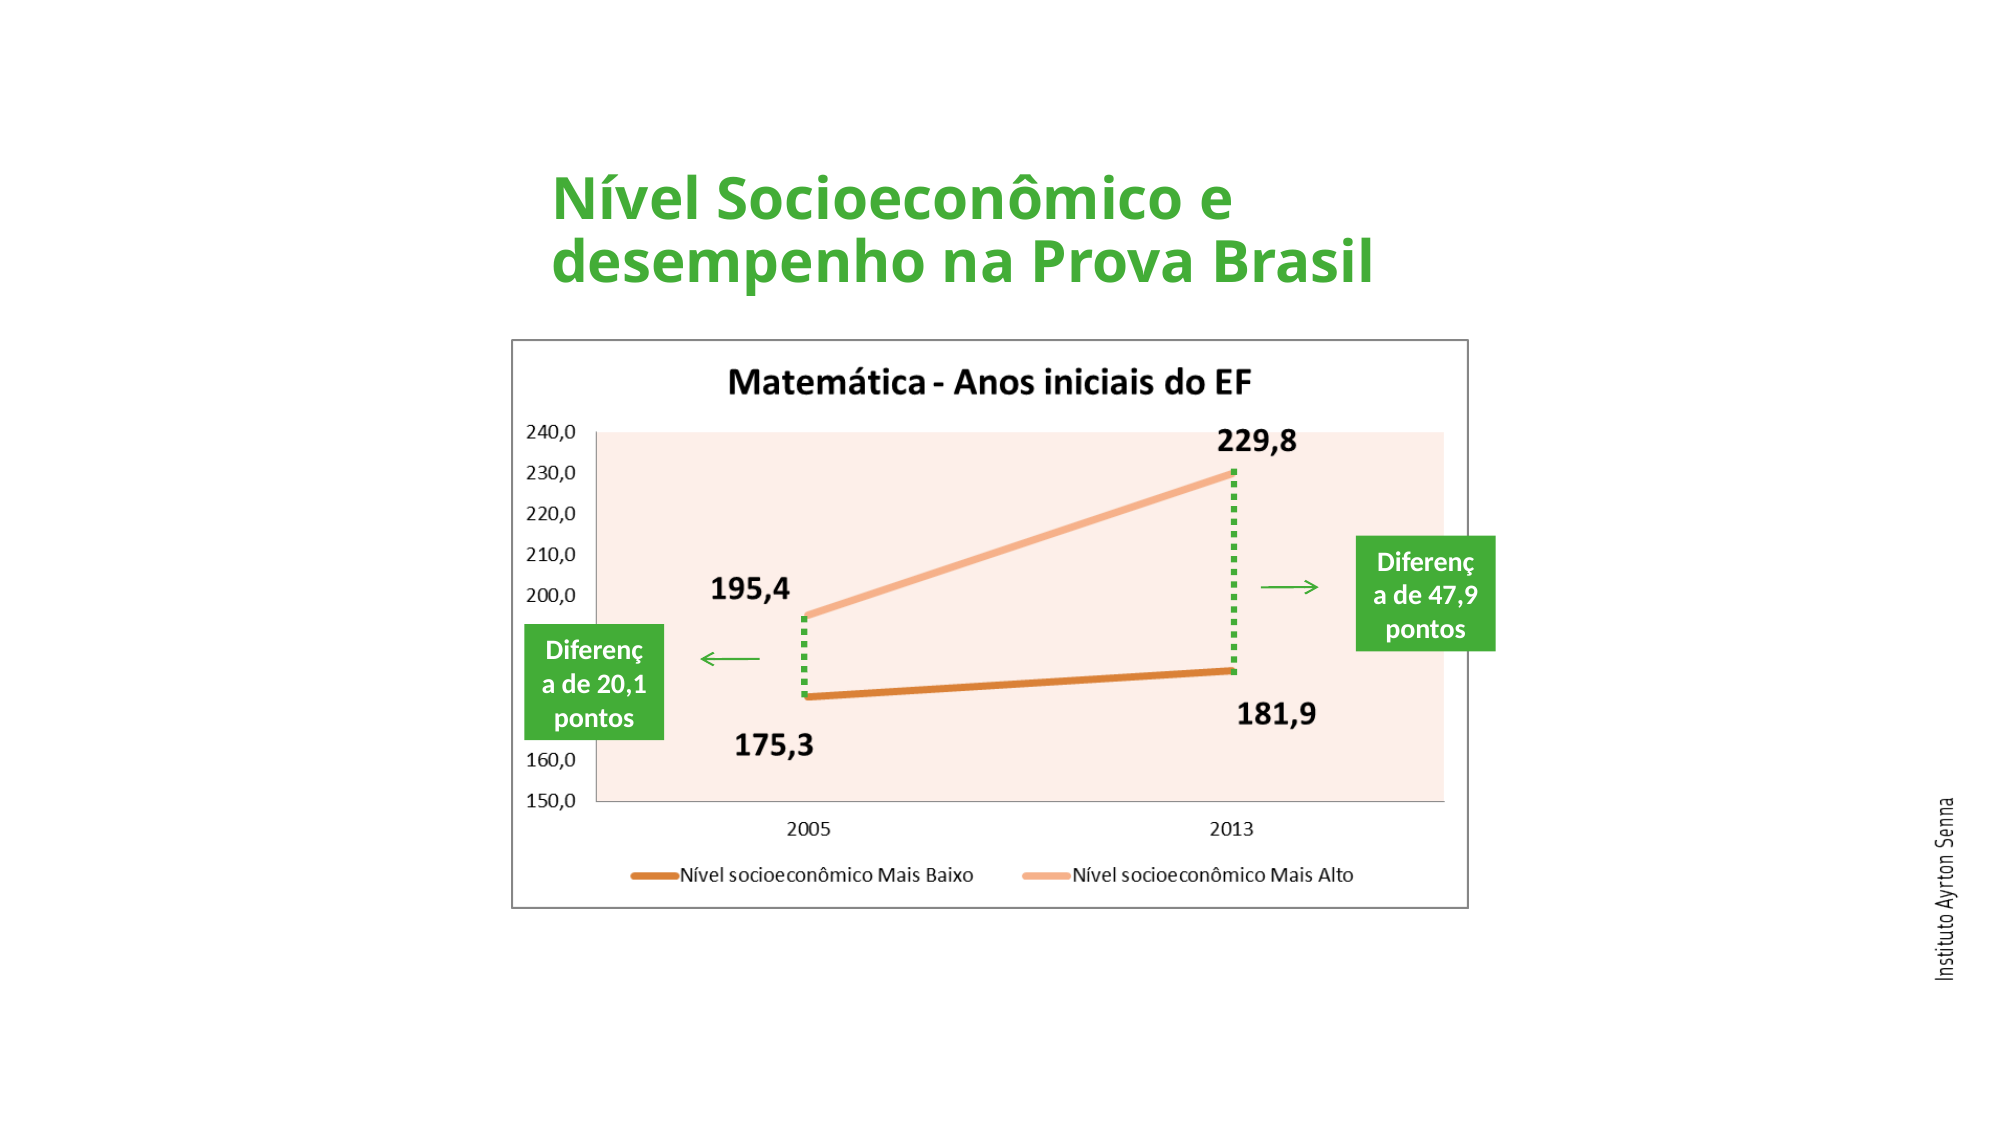

# Nível Socioeconômico e desempenho na Prova Brasil
Diferença de 47,9 pontos
Diferença de 20,1 pontos